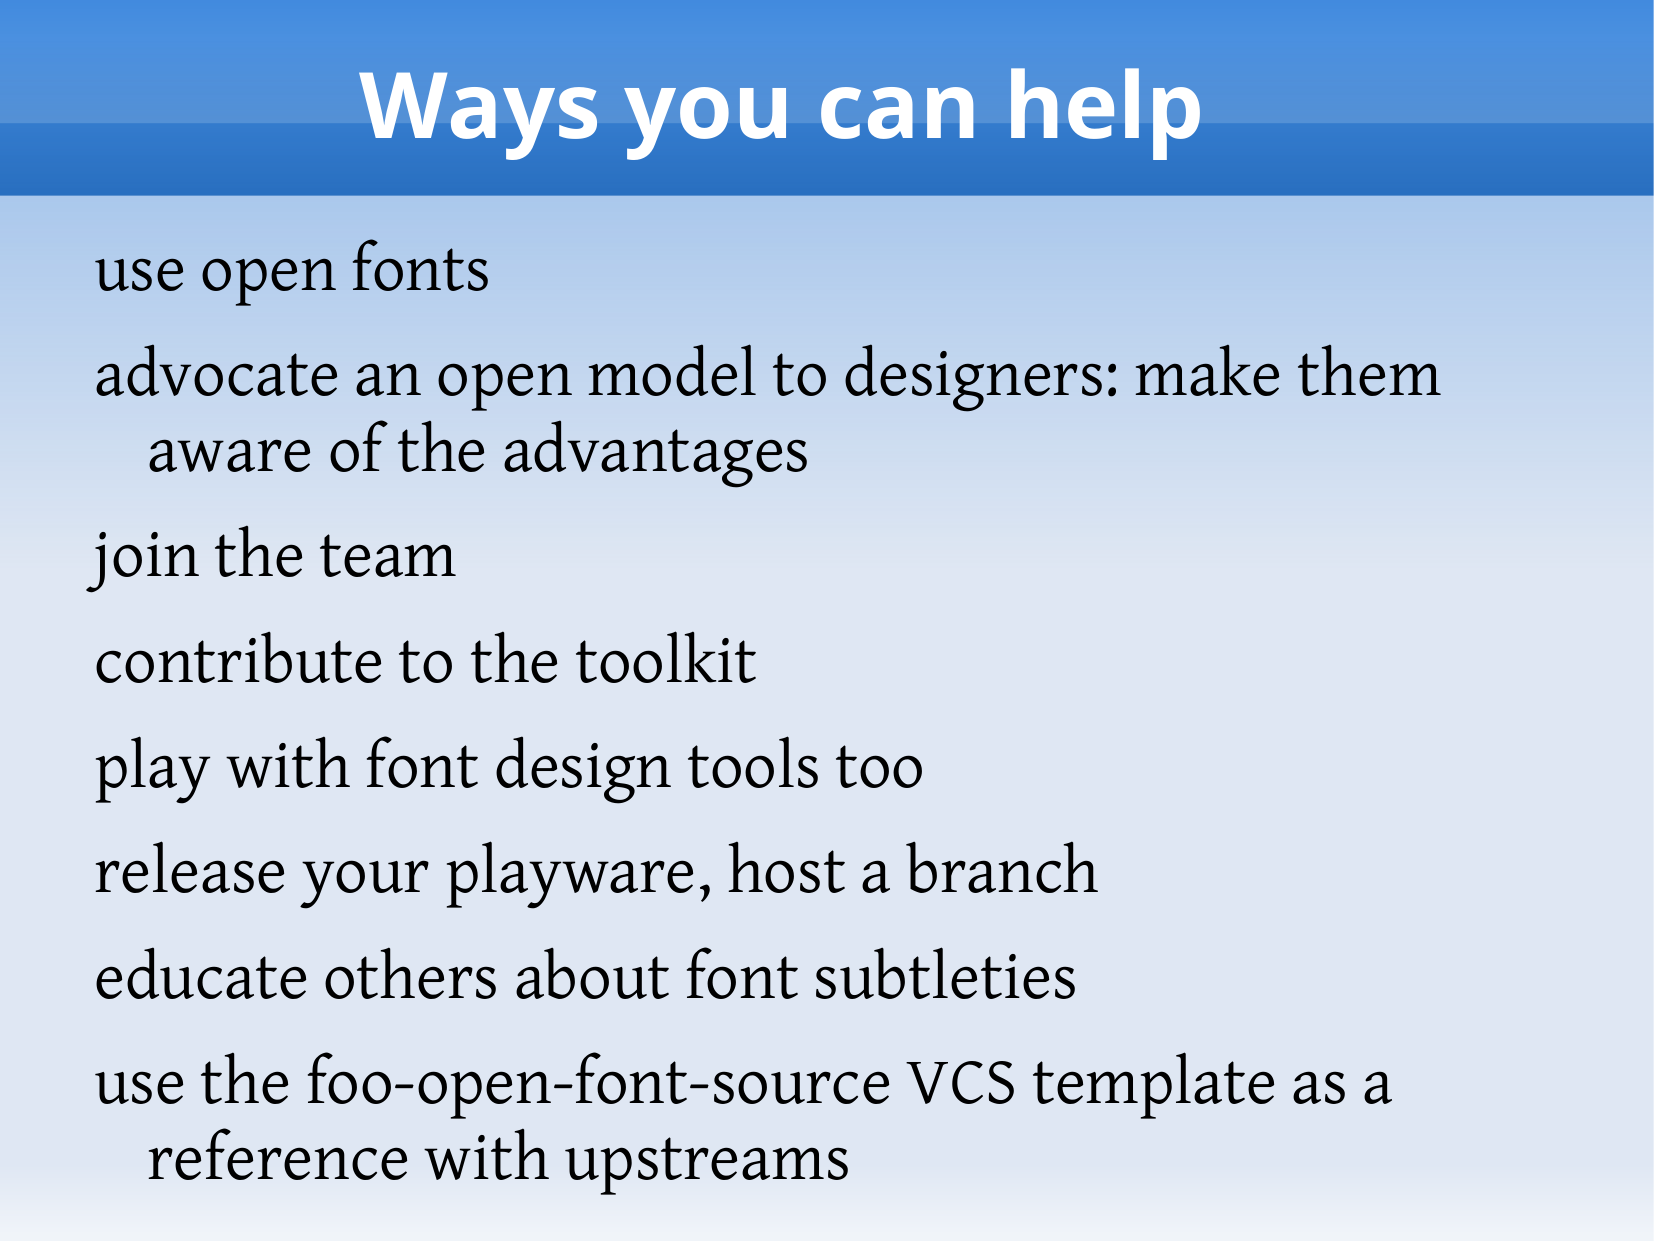

Ways you can help
# use open fonts
advocate an open model to designers: make them aware of the advantages
join the team
contribute to the toolkit
play with font design tools too
release your playware, host a branch
educate others about font subtleties
use the foo-open-font-source VCS template as a reference with upstreams